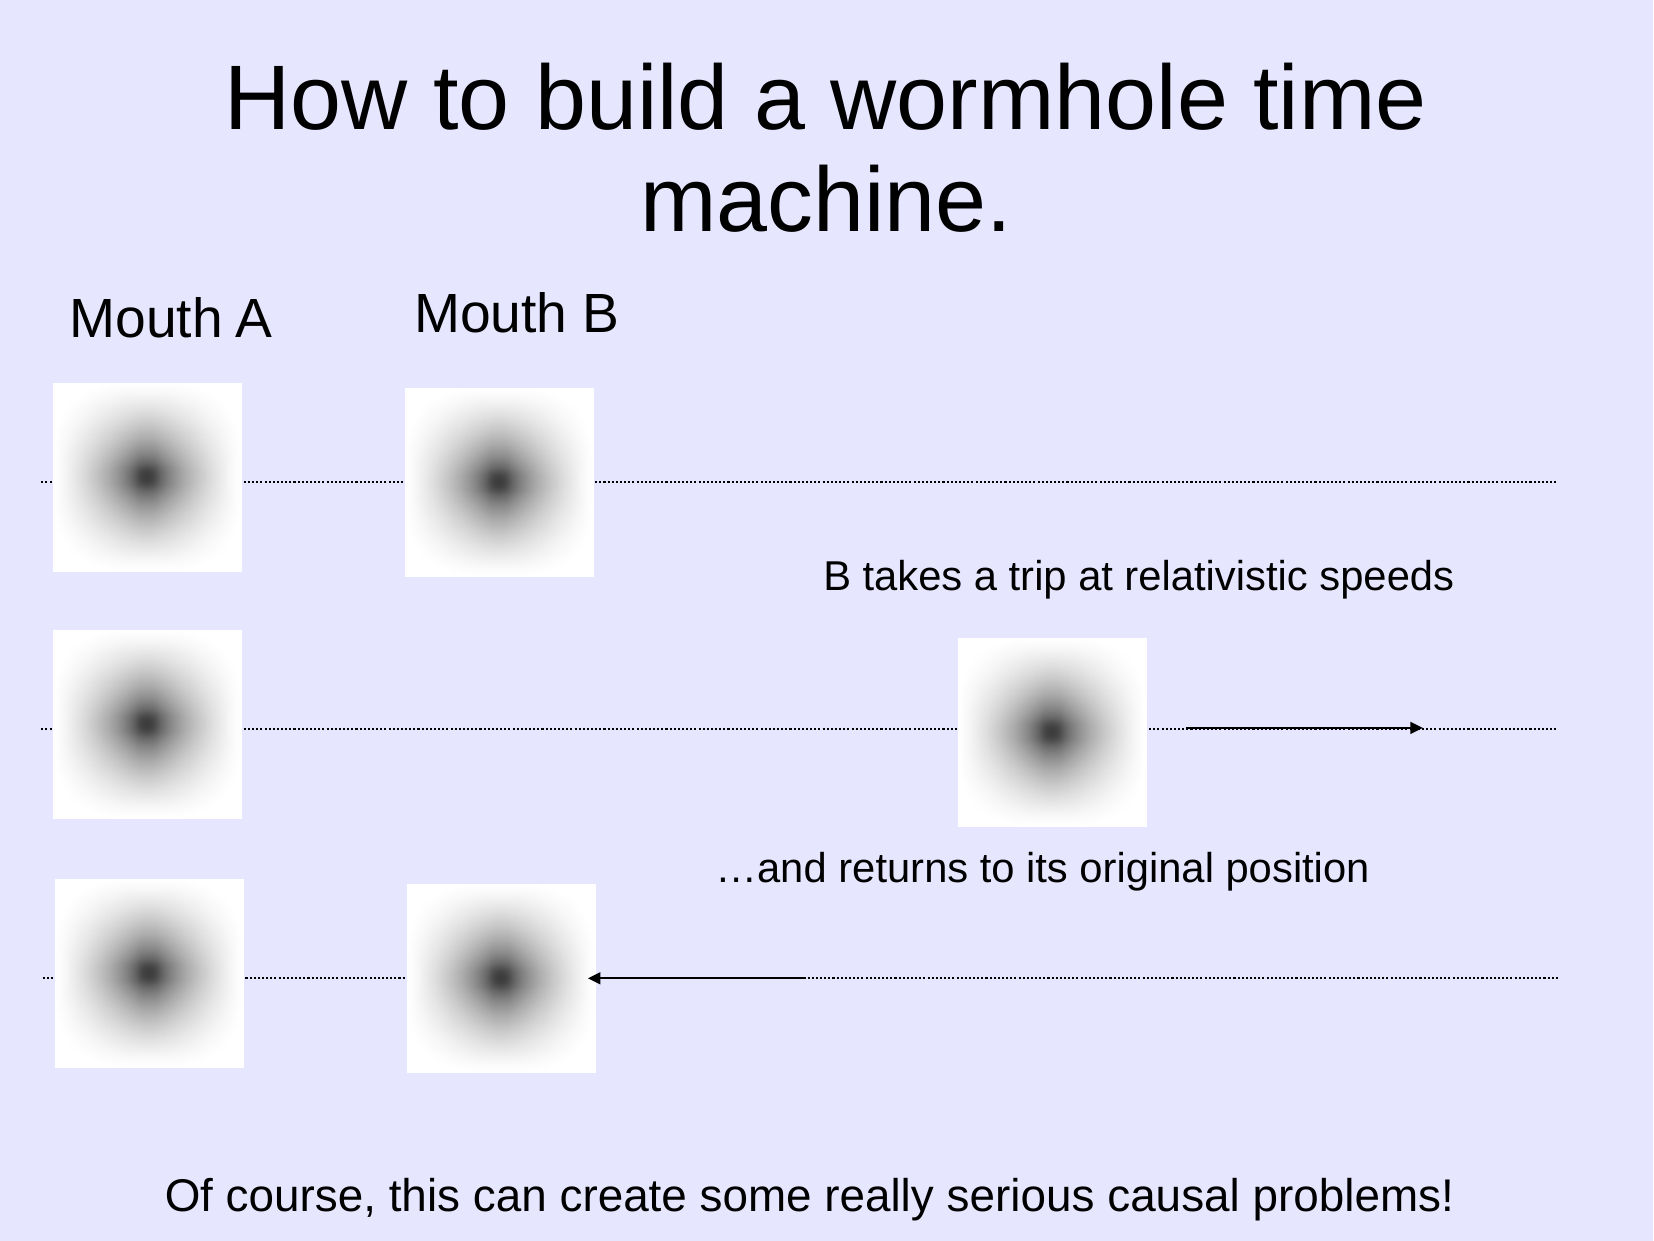

# How to build a wormhole time machine.
Mouth B
Mouth A
B takes a trip at relativistic speeds
…and returns to its original position
Of course, this can create some really serious causal problems!